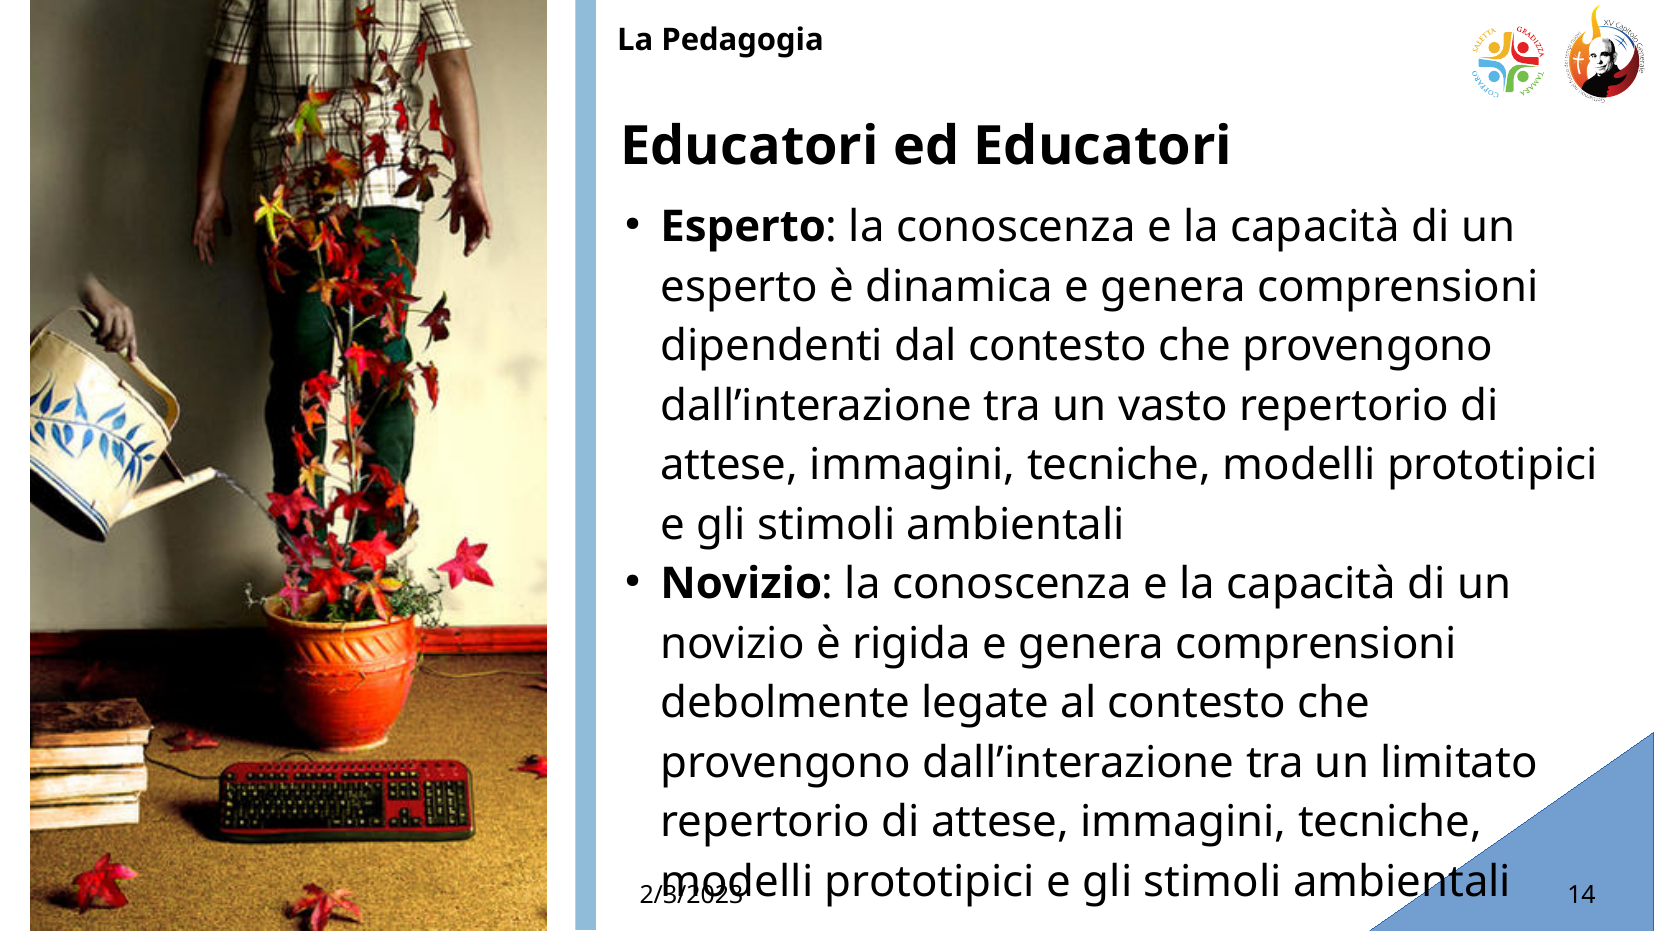

La Pedagogia
Educatori ed Educatori
# Esperto: la conoscenza e la capacità di un esperto è dinamica e genera comprensioni dipendenti dal contesto che provengono dall’interazione tra un vasto repertorio di attese, immagini, tecniche, modelli prototipici e gli stimoli ambientali
Novizio: la conoscenza e la capacità di un novizio è rigida e genera comprensioni debolmente legate al contesto che provengono dall’interazione tra un limitato repertorio di attese, immagini, tecniche, modelli prototipici e gli stimoli ambientali